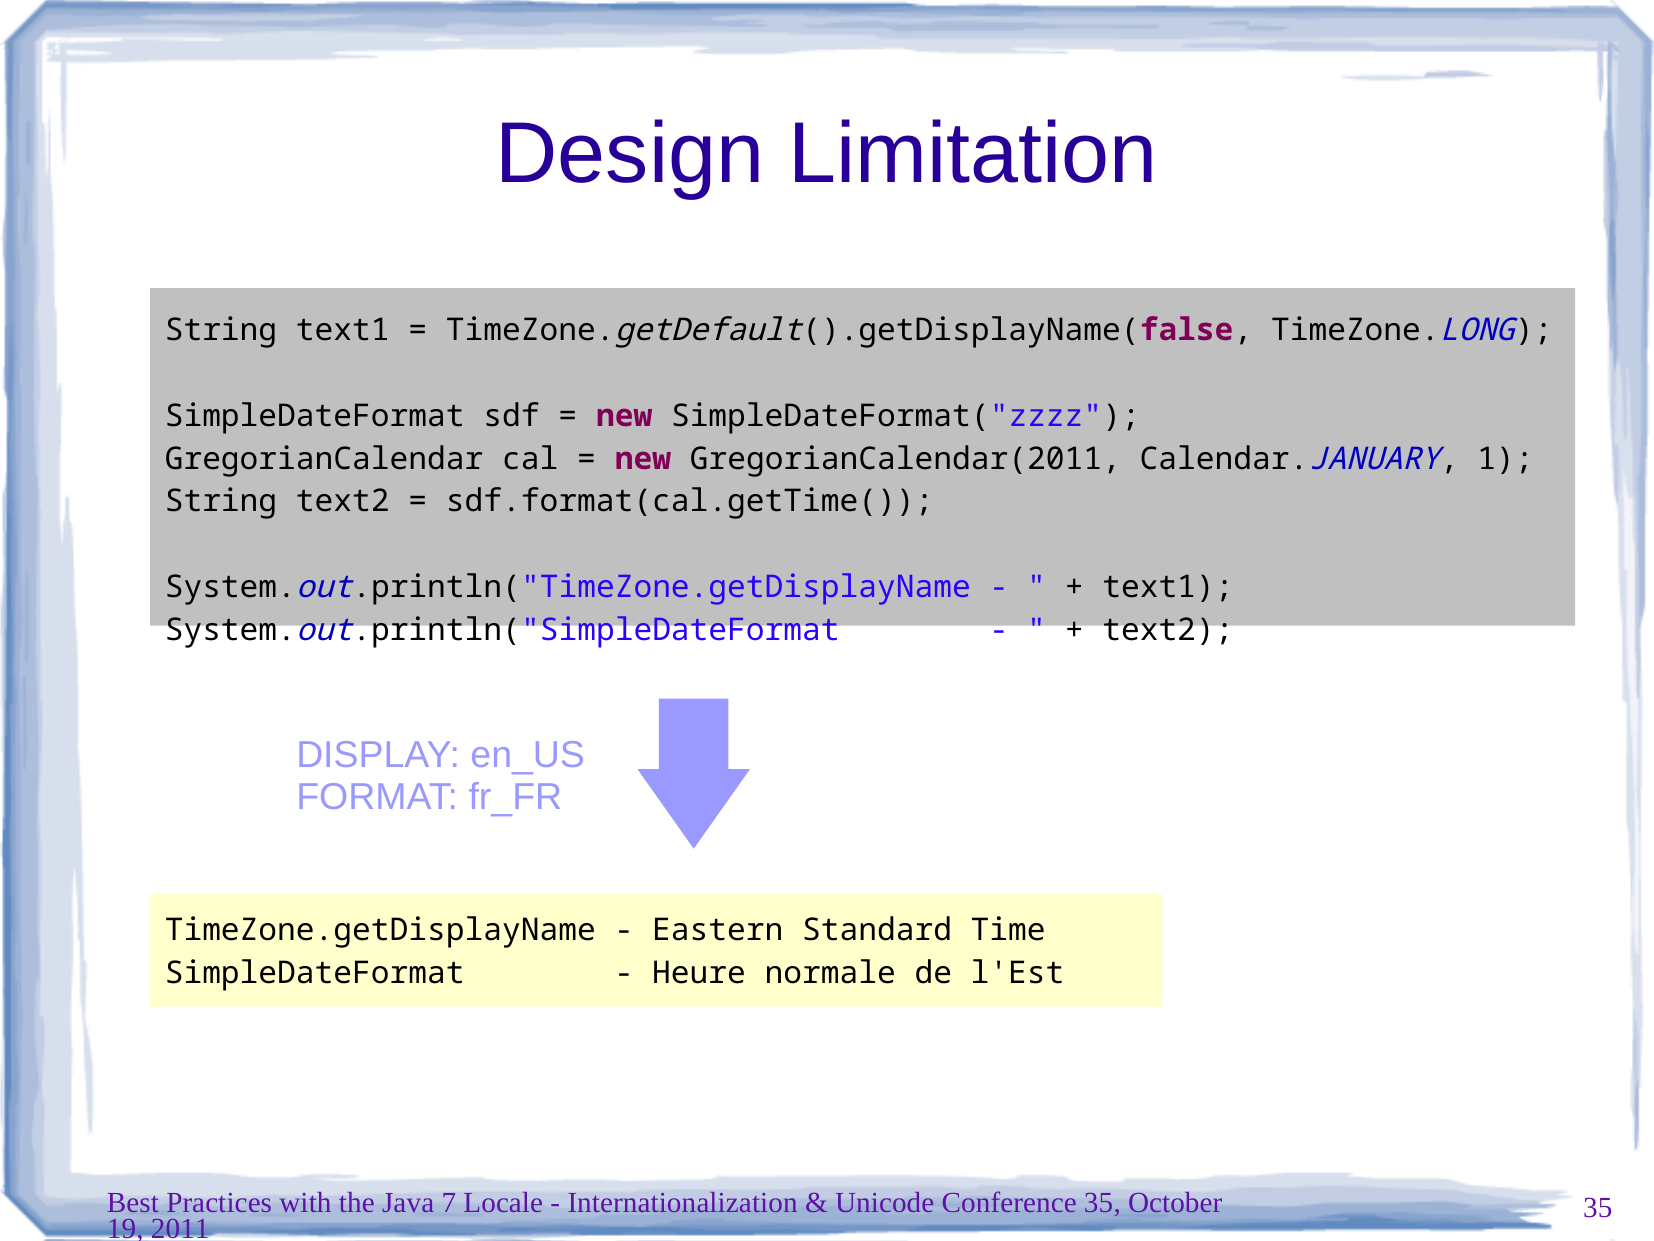

# Design Limitation
String text1 = TimeZone.getDefault().getDisplayName(false, TimeZone.LONG);
SimpleDateFormat sdf = new SimpleDateFormat("zzzz");
GregorianCalendar cal = new GregorianCalendar(2011, Calendar.JANUARY, 1);
String text2 = sdf.format(cal.getTime());
System.out.println("TimeZone.getDisplayName - " + text1);
System.out.println("SimpleDateFormat - " + text2);
DISPLAY: en_US
FORMAT: fr_FR
TimeZone.getDisplayName - Eastern Standard Time
SimpleDateFormat - Heure normale de l'Est
Best Practices with the Java 7 Locale - Internationalization & Unicode Conference 35, October 19, 2011
35